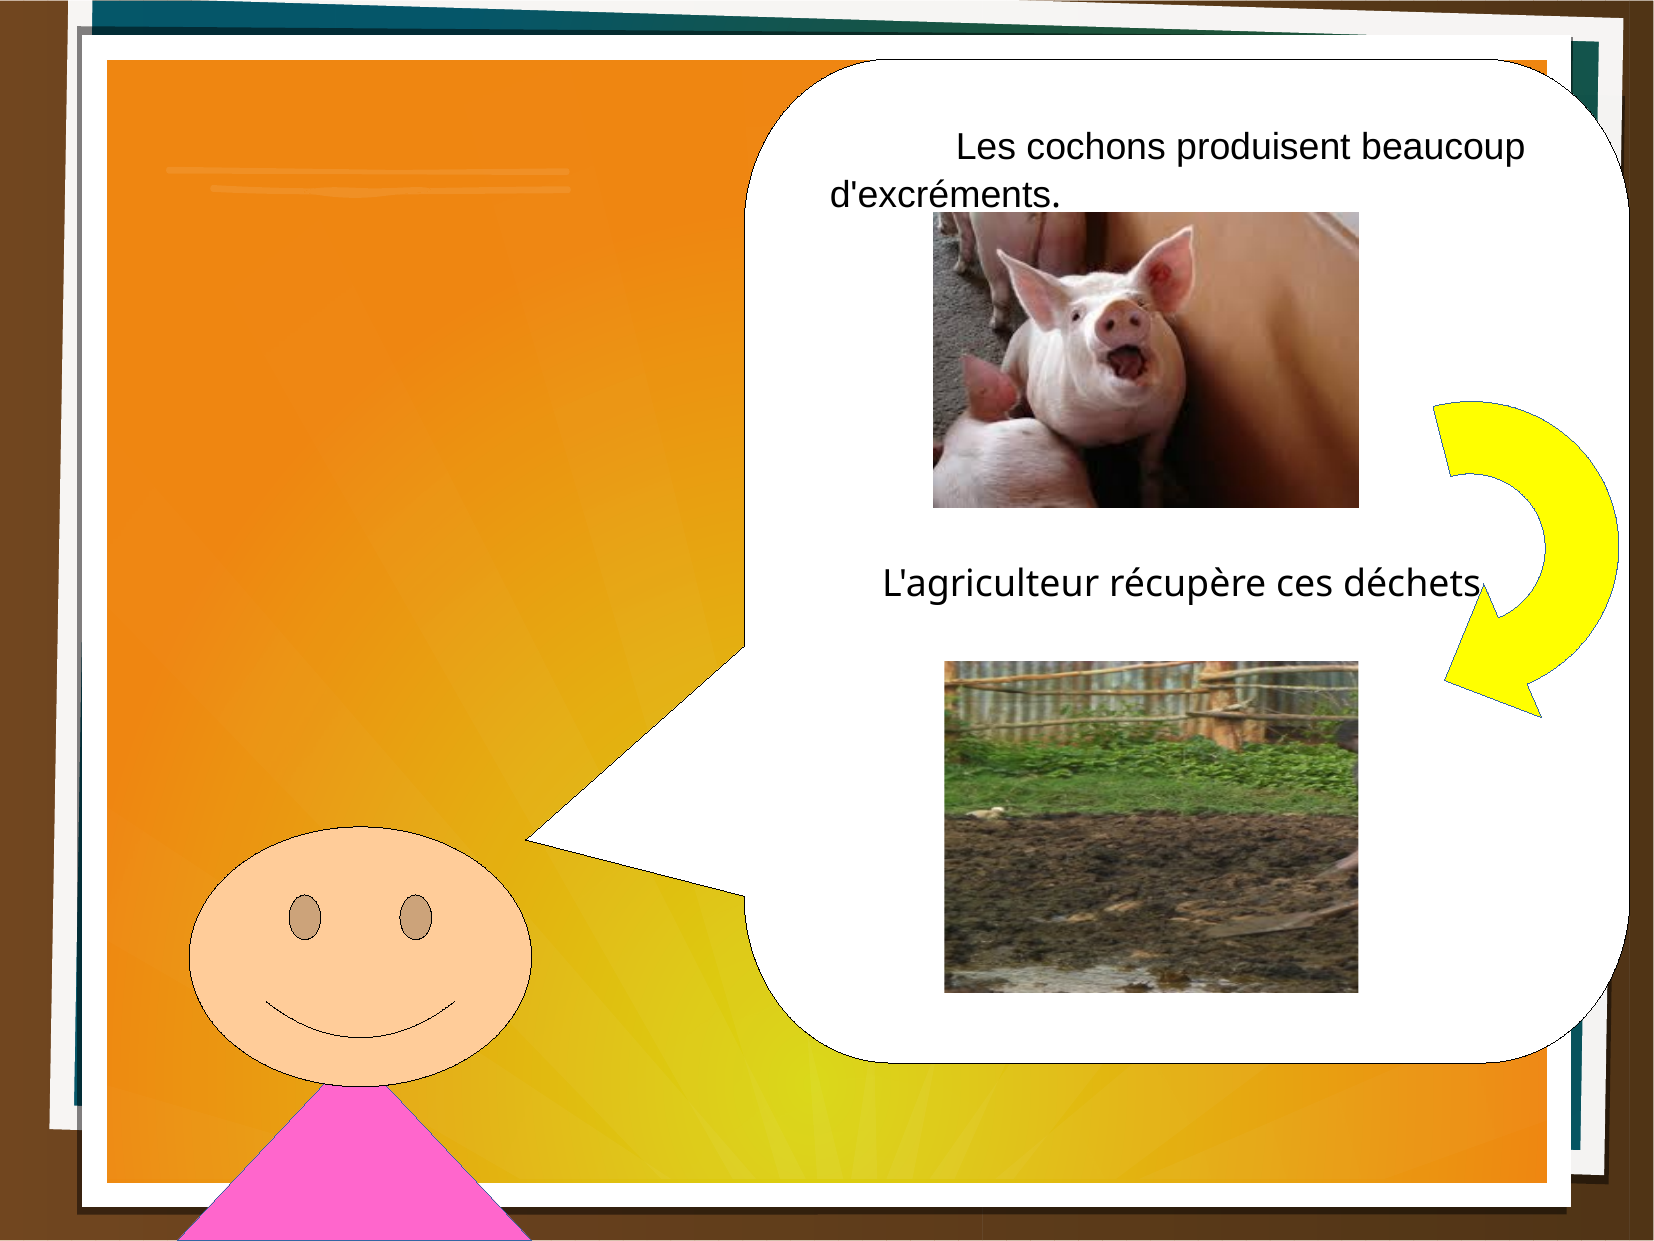

L'agriculteur récupère ces déchets.
 Les cochons produisent beaucoup d'excréments.